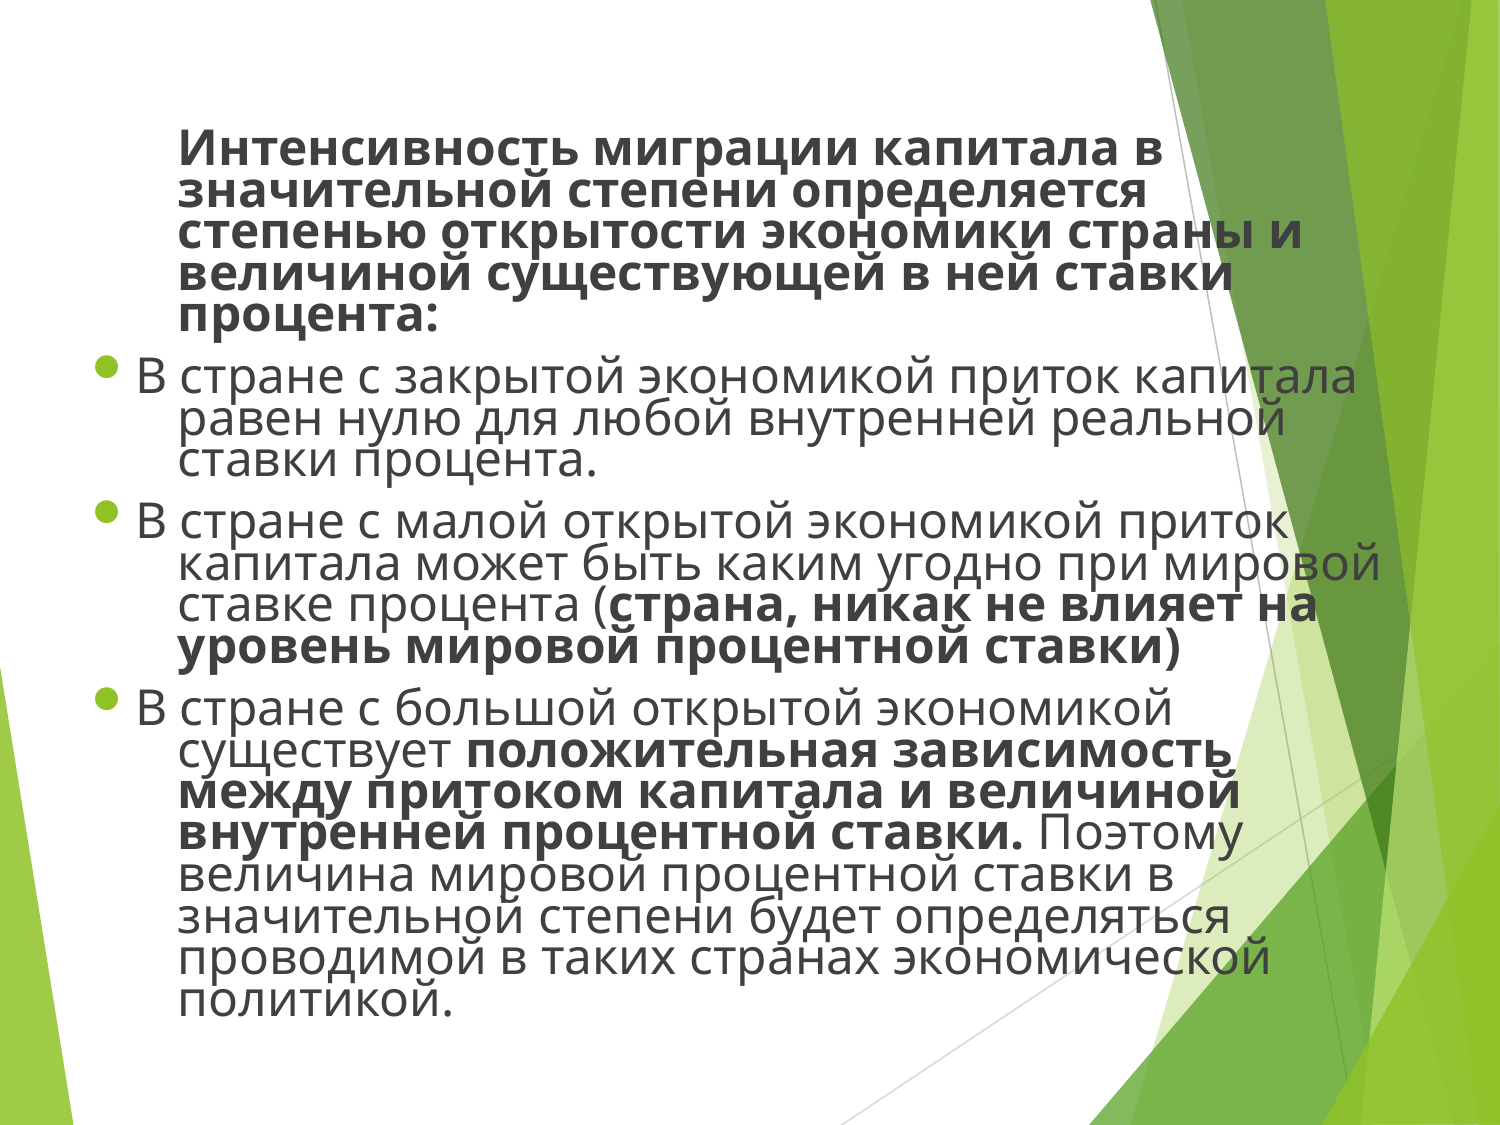

# Интенсивность миграции капитала в значительной степени определяется степенью открытости экономики страны и величиной существующей в ней ставки процента:
В стране с закрытой экономикой приток капитала равен нулю для любой внутренней реальной ставки процента.
В стране с малой открытой экономикой приток капитала может быть каким угодно при мировой ставке процента (страна, никак не влияет на уровень мировой процентной ставки)
В стране с большой открытой экономикой существует положительная зависимость между притоком капитала и величиной внутренней процентной ставки. Поэтому величина мировой процентной став­ки в значительной степени будет определяться проводимой в таких странах экономической политикой.